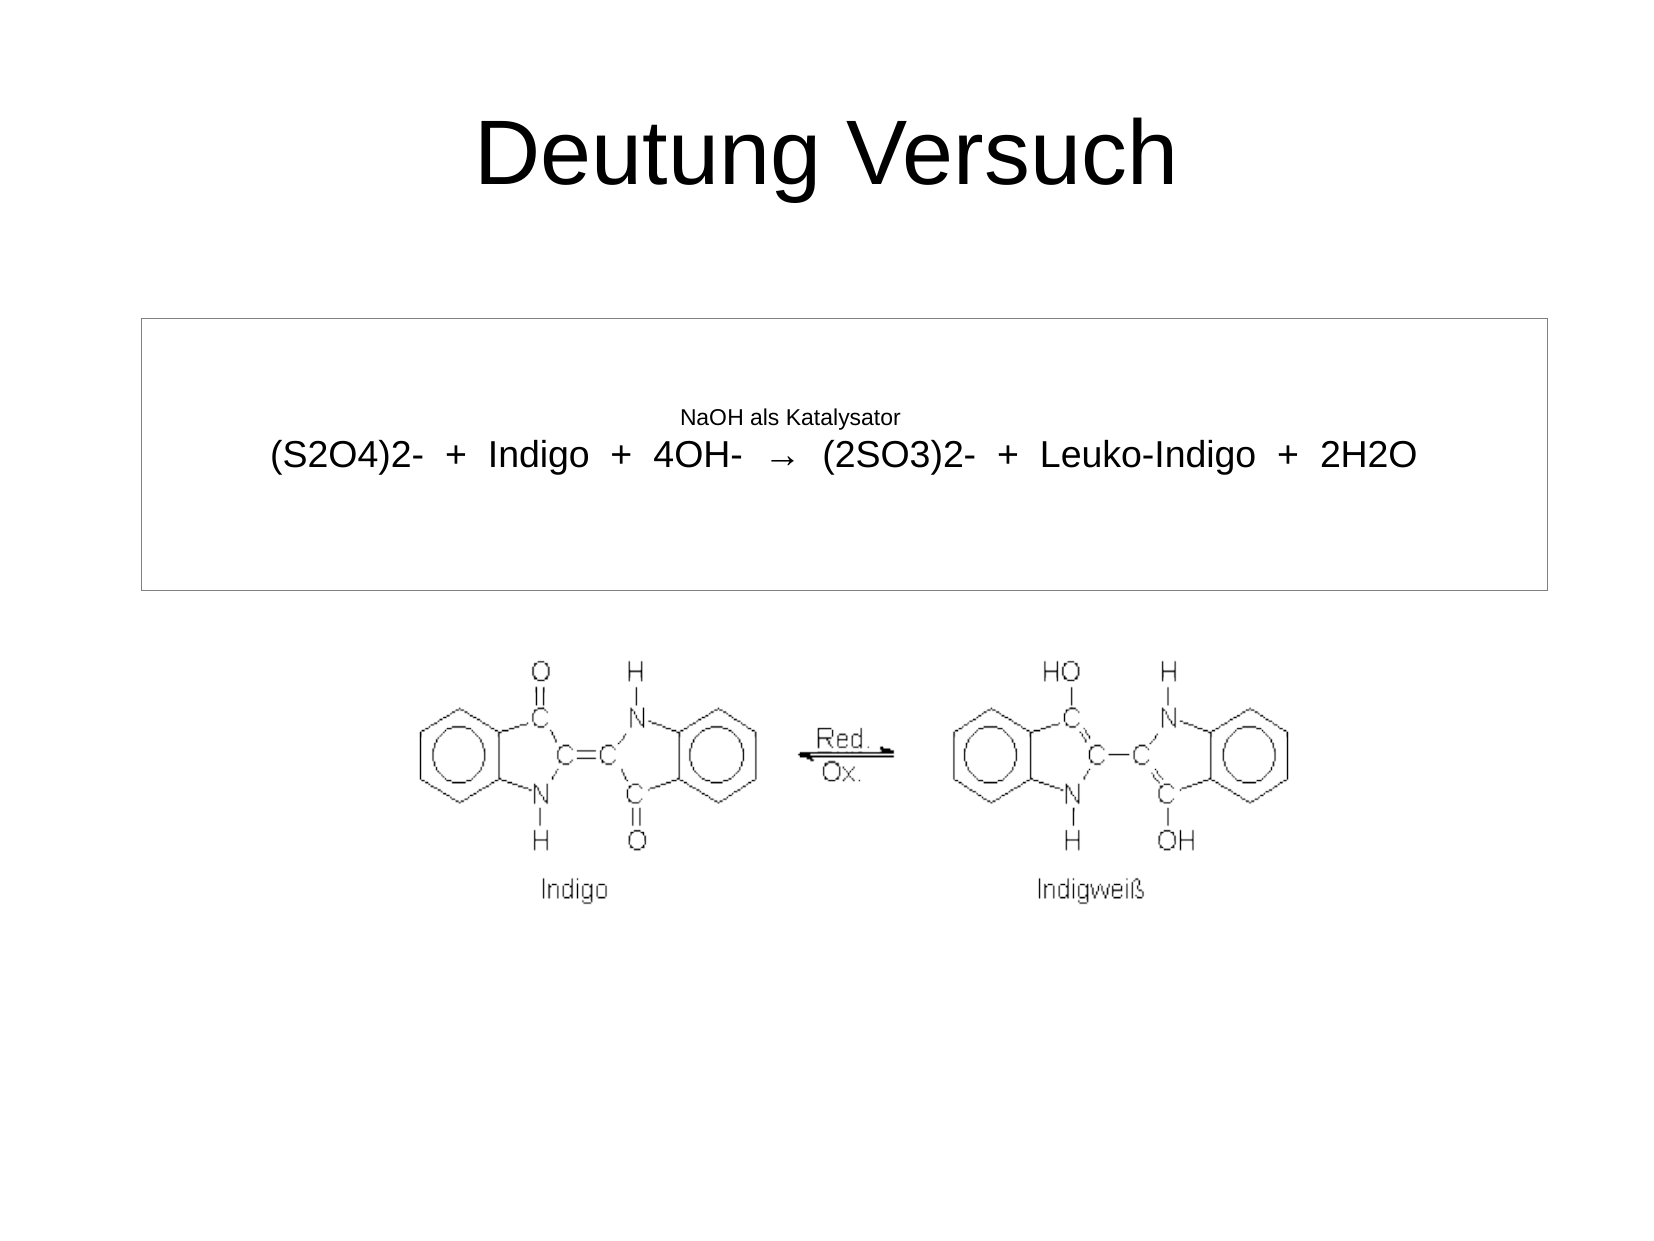

# Deutung Versuch
NaOH als Katalysator
 (S2O4)2- + Indigo + 4OH- → (2SO3)2- + Leuko-Indigo + 2H2O